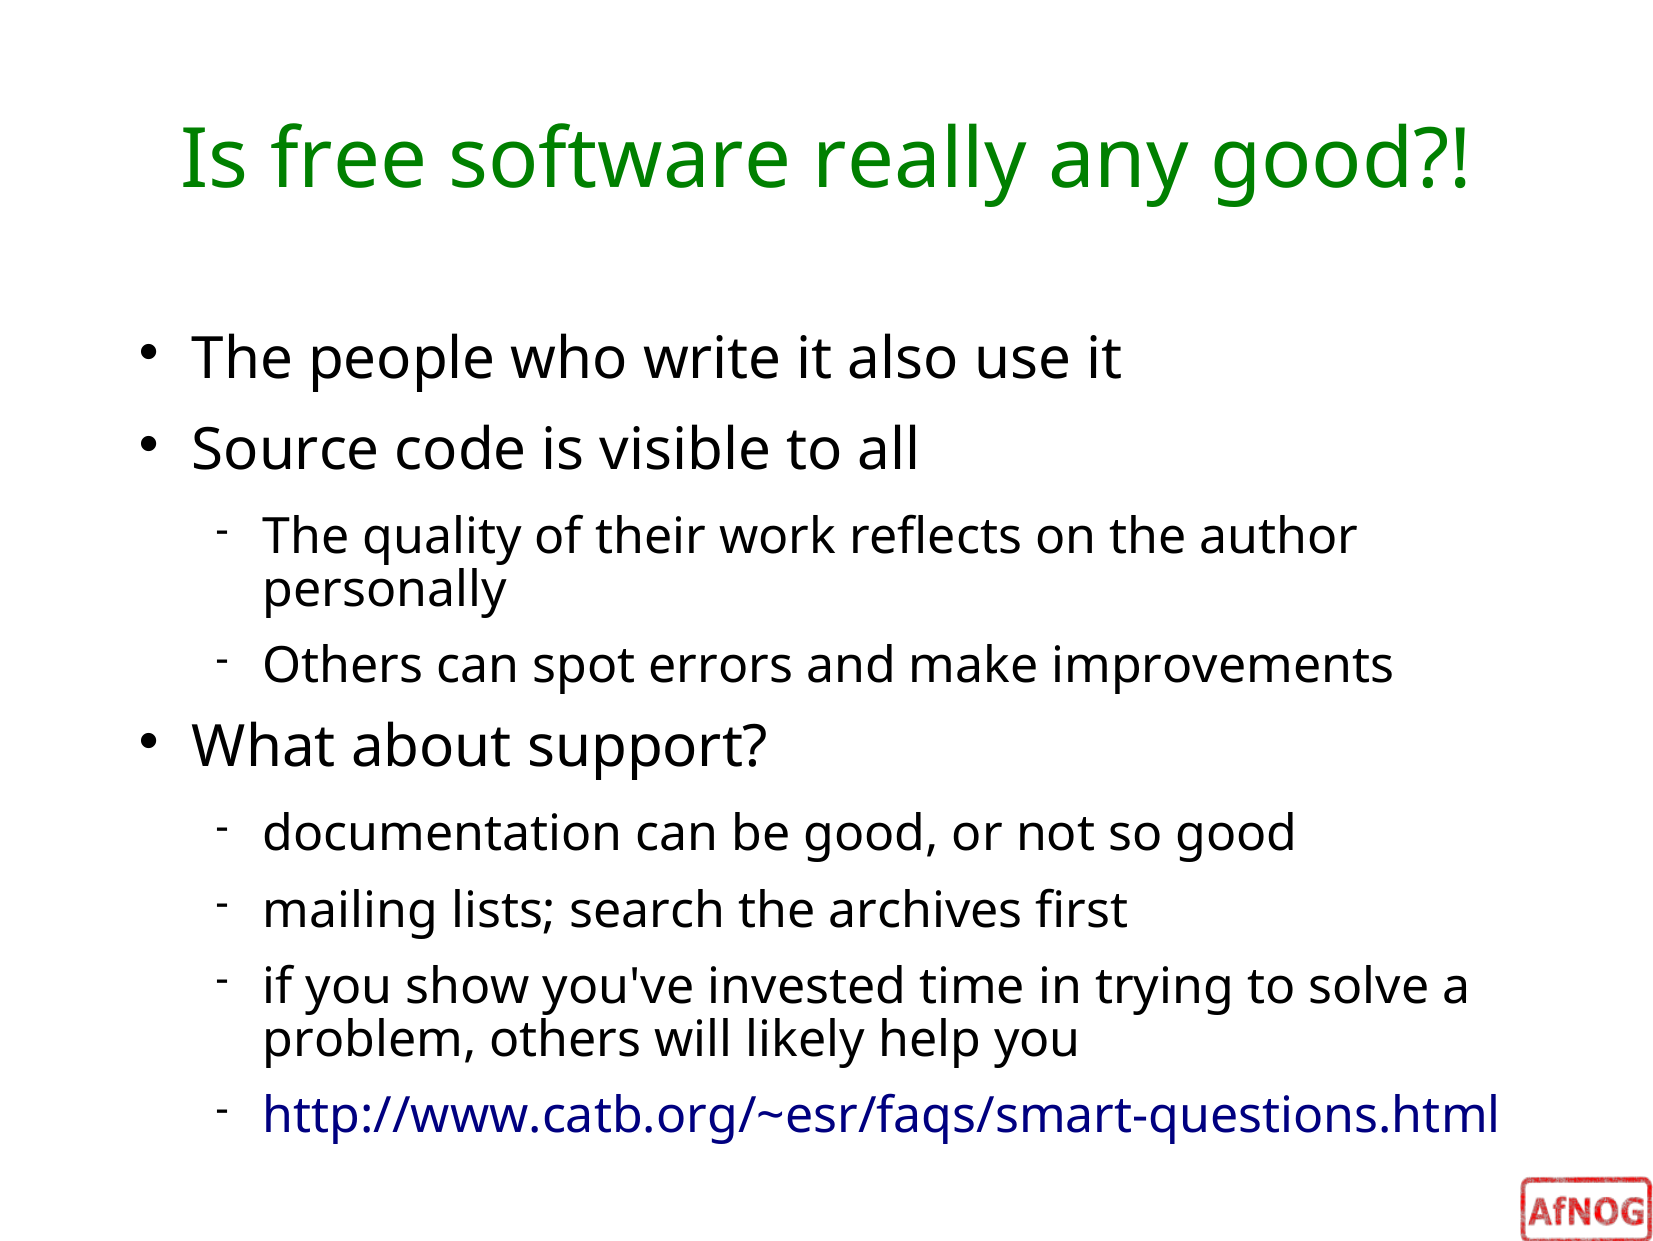

Is free software really any good?!
The people who write it also use it
Source code is visible to all
The quality of their work reflects on the author personally
Others can spot errors and make improvements
What about support?
documentation can be good, or not so good
mailing lists; search the archives first
if you show you've invested time in trying to solve a problem, others will likely help you
http://www.catb.org/~esr/faqs/smart-questions.html